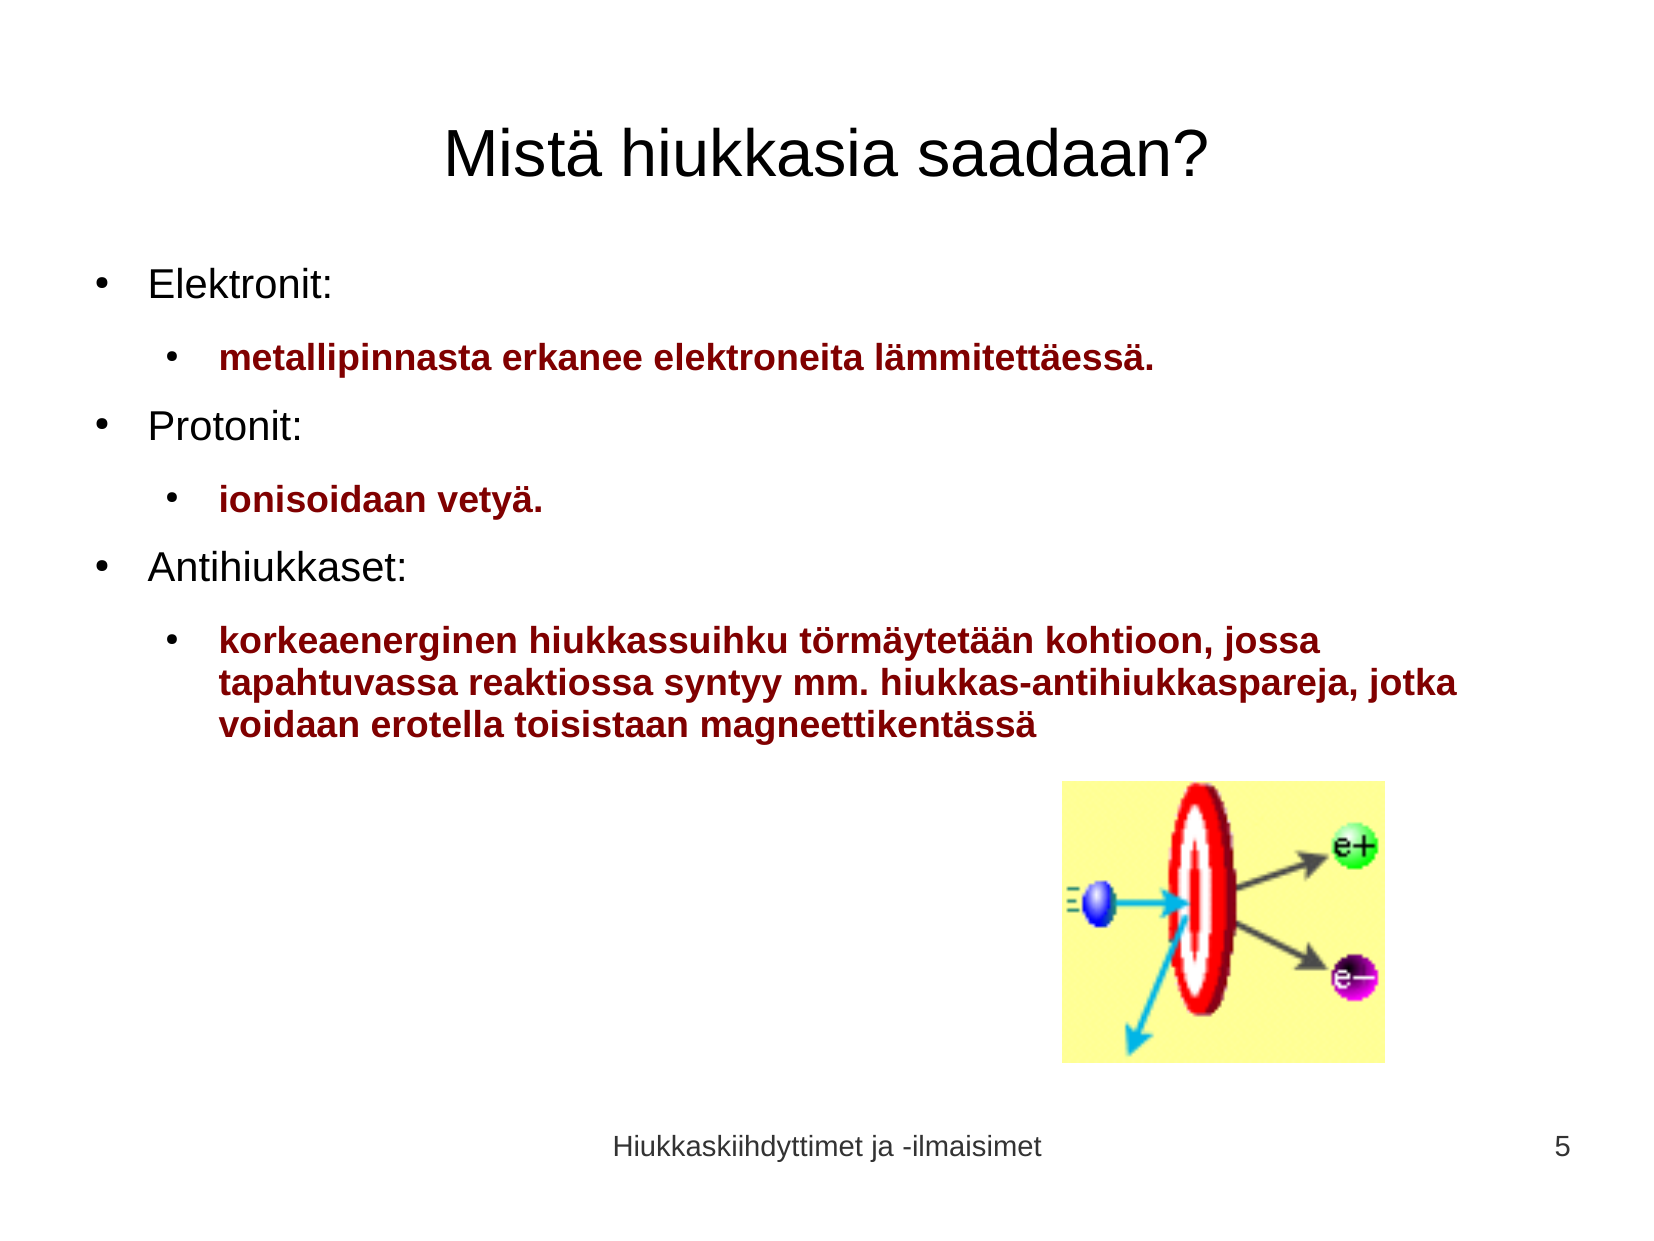

# Mistä hiukkasia saadaan?
Elektronit:
metallipinnasta erkanee elektroneita lämmitettäessä.
Protonit:
ionisoidaan vetyä.
Antihiukkaset:
korkeaenerginen hiukkassuihku törmäytetään kohtioon, jossa tapahtuvassa reaktiossa syntyy mm. hiukkas-antihiukkaspareja, jotka voidaan erotella toisistaan magneettikentässä
Hiukkaskiihdyttimet ja -ilmaisimet
5